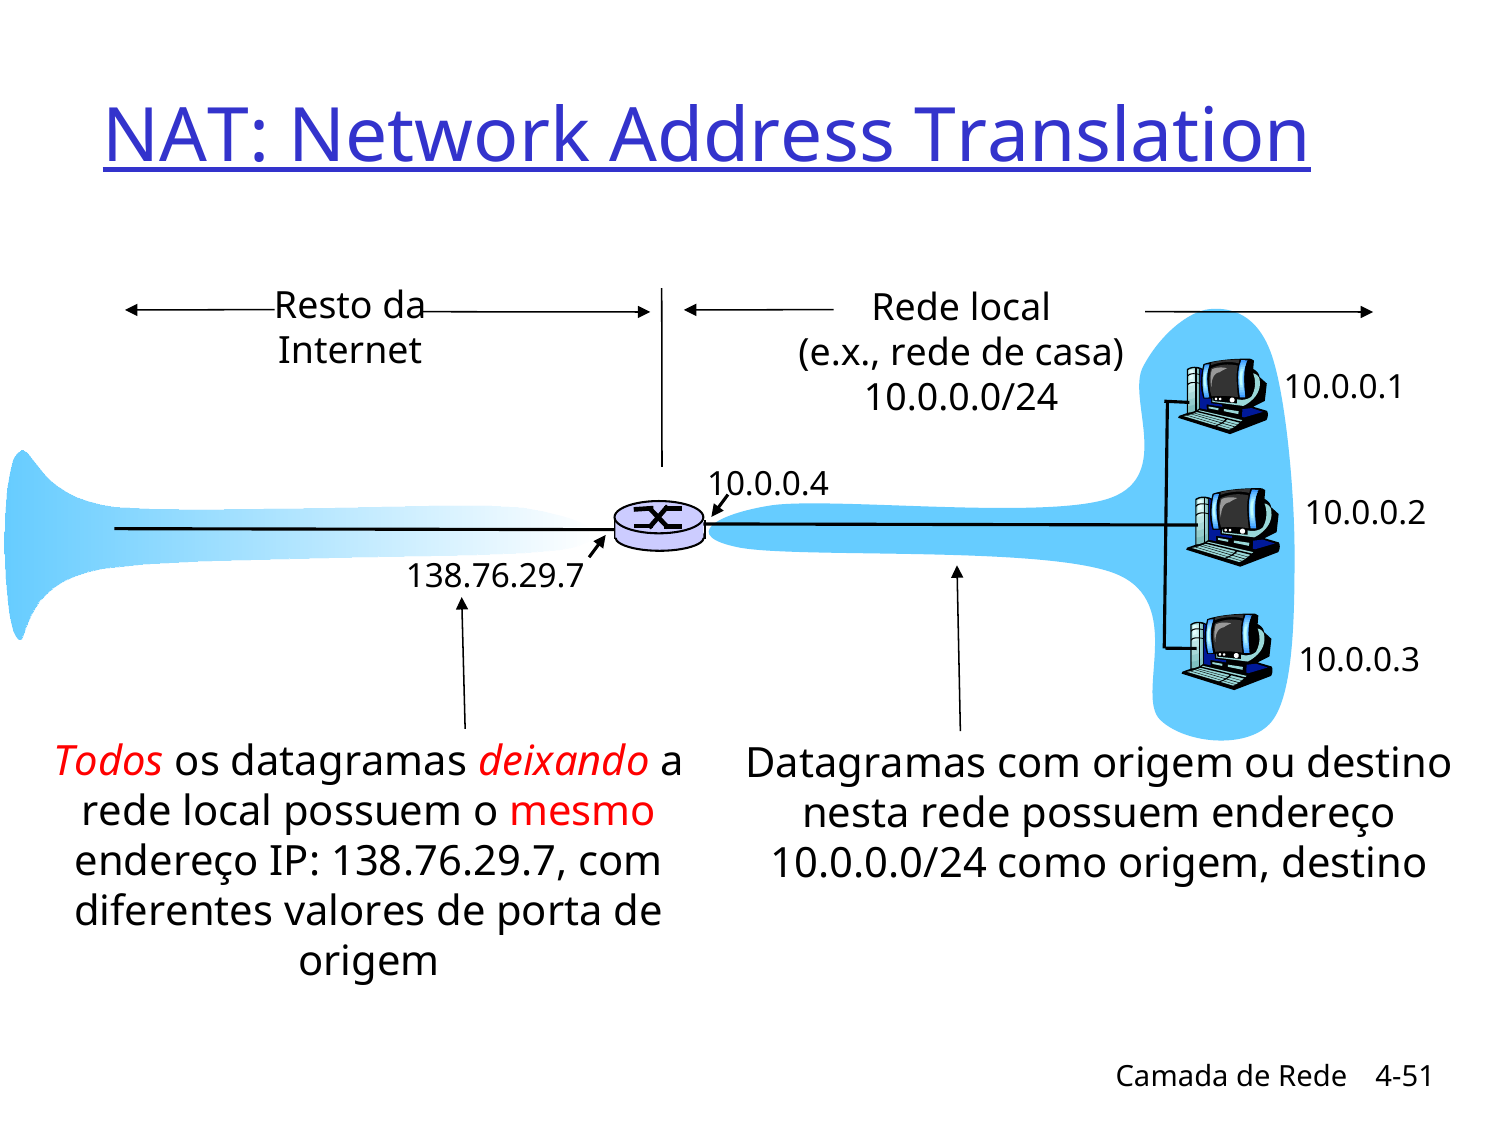

NAT: Network Address Translation
Resto da
Internet
Rede local
(e.x., rede de casa)
10.0.0.0/24
10.0.0.1
10.0.0.4
10.0.0.2
138.76.29.7
10.0.0.3
Todos os datagramas deixando a rede local possuem o mesmo endereço IP: 138.76.29.7, com diferentes valores de porta de origem
Datagramas com origem ou destino
nesta rede possuem endereço
 10.0.0.0/24 como origem, destino
Camada de Rede